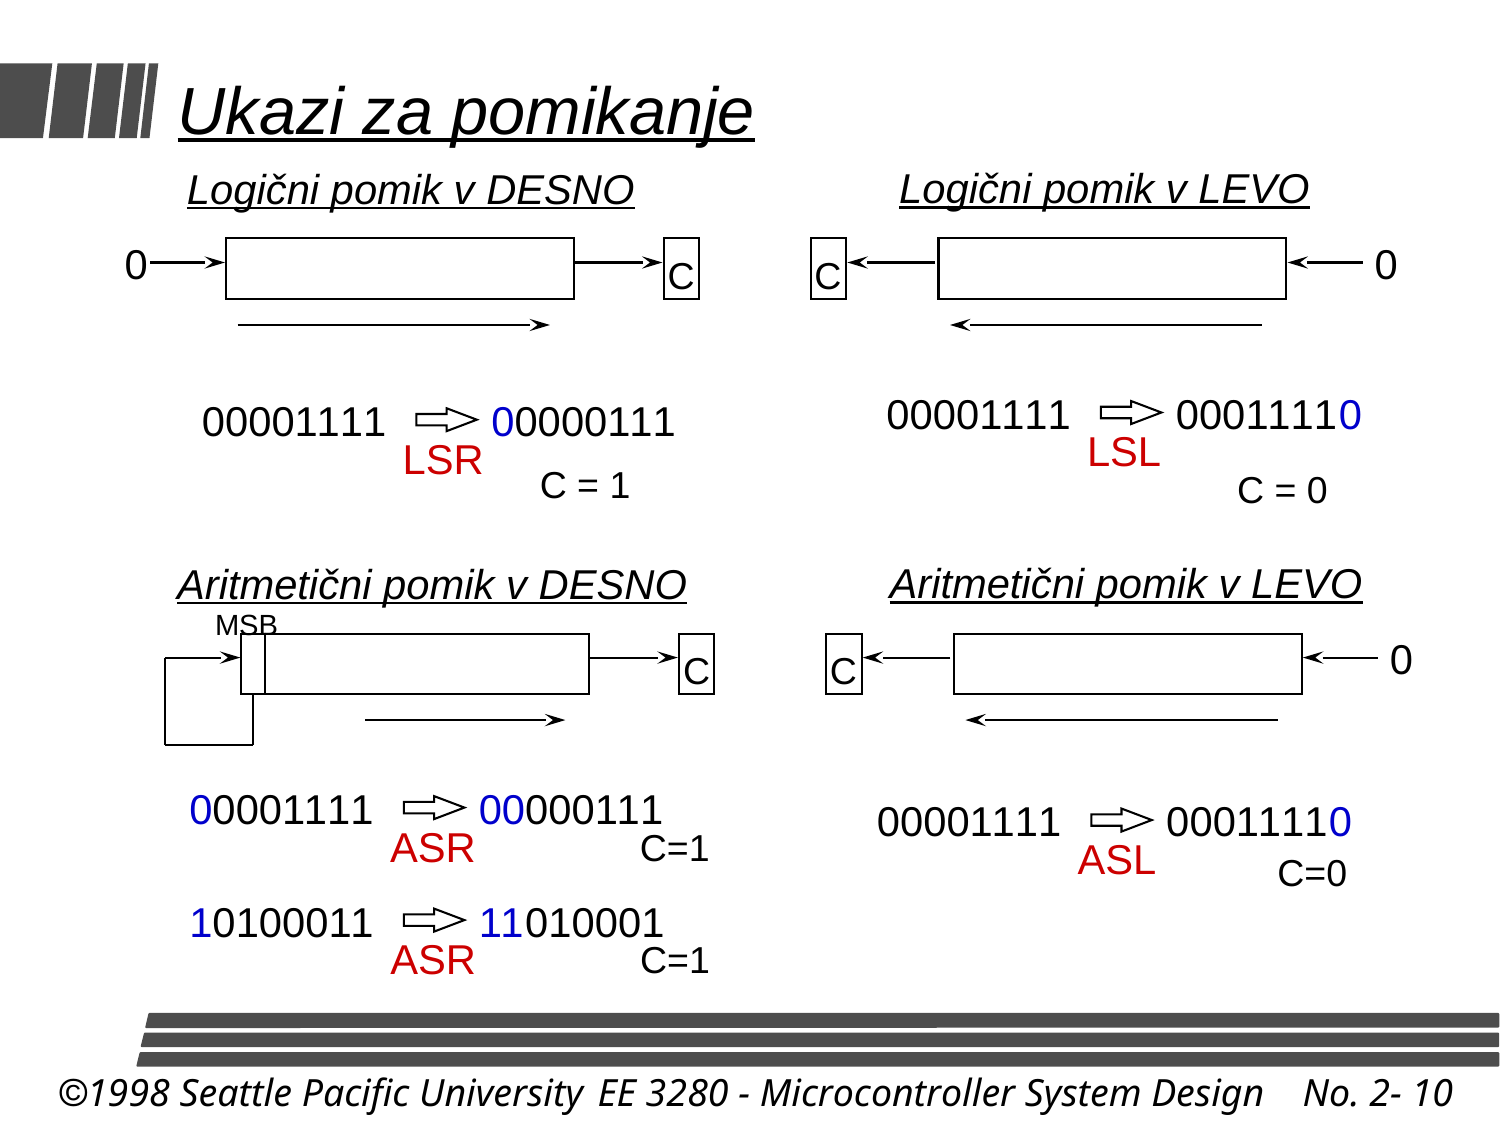

# Ukazi za pomikanje
Logični pomik v LEVO
Logični pomik v DESNO
0
C
0
C
00001111 00011110
LSL
C = 0
00001111 00000111
LSR
C = 1
Aritmetični pomik v LEVO
Aritmetični pomik v DESNO
MSB
C
0
C
00001111 00000111
ASR
C=1
00001111 00011110
ASL
C=0
10100011 11010001
ASR
C=1